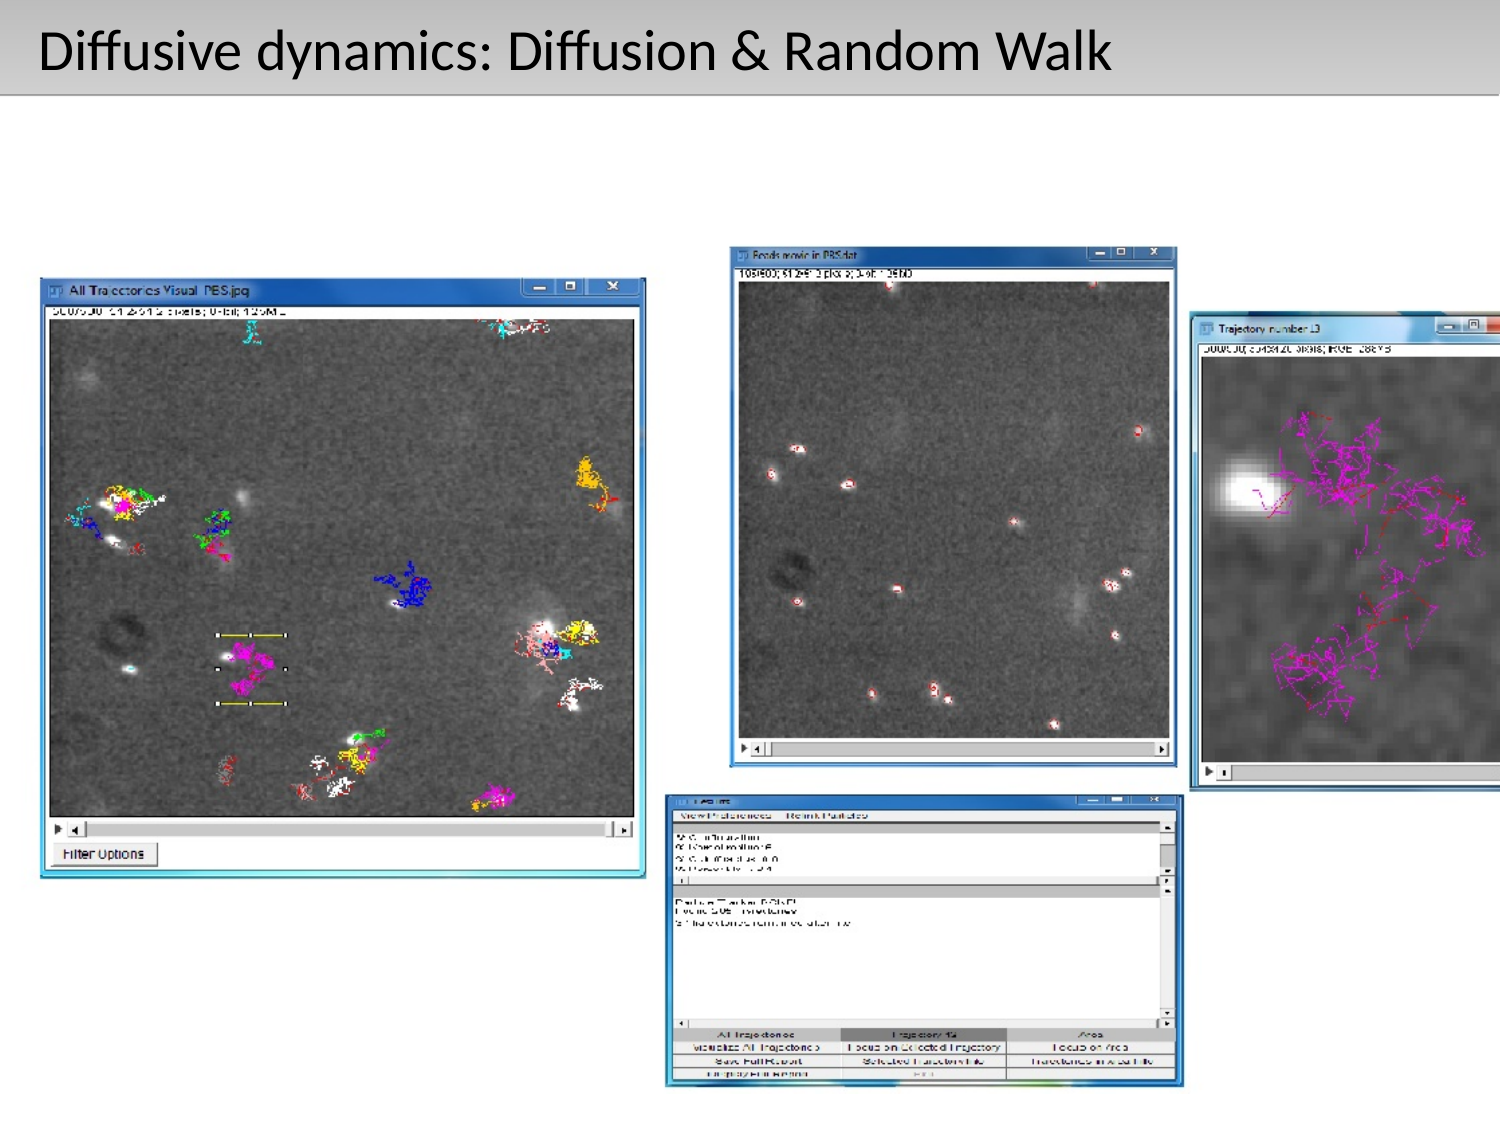

# Diffusive dynamics: Diffusion & Random Walk